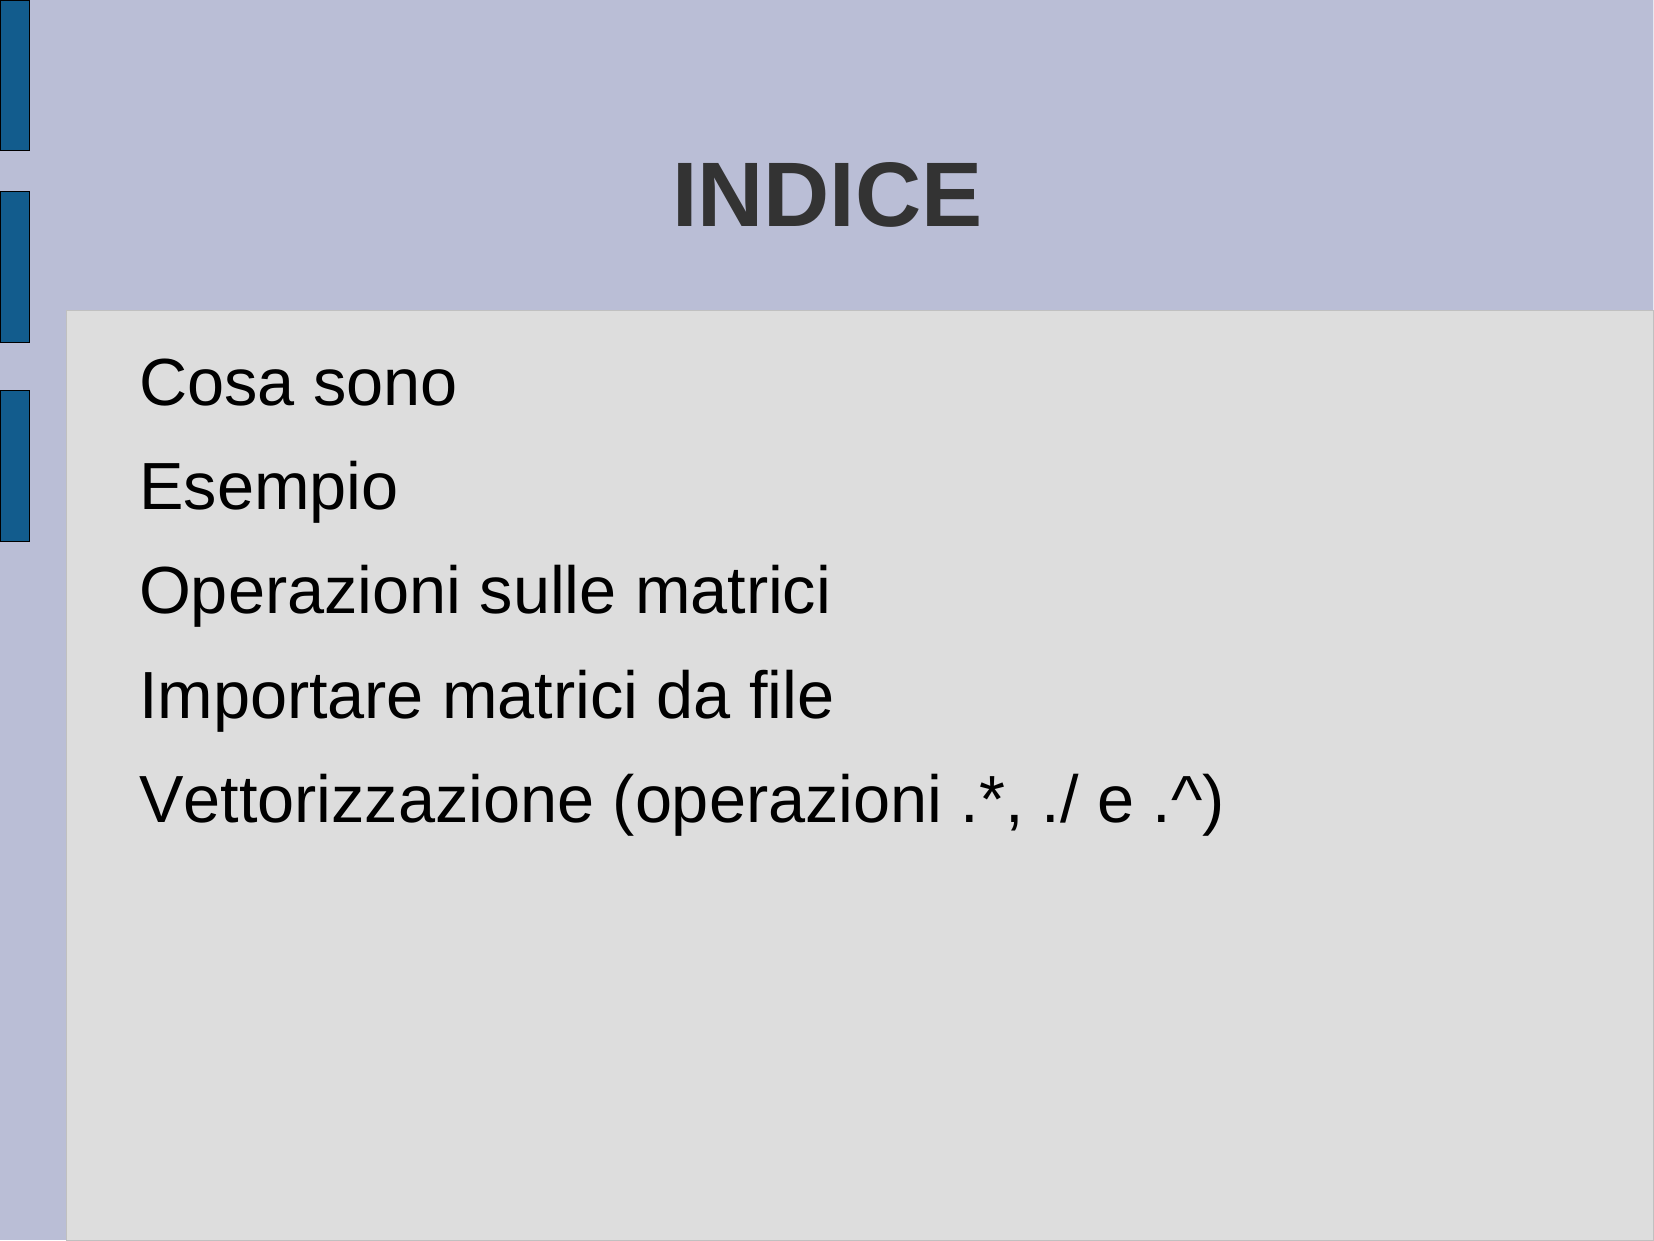

# INDICE
Cosa sono
Esempio
Operazioni sulle matrici
Importare matrici da file
Vettorizzazione (operazioni .*, ./ e .^)